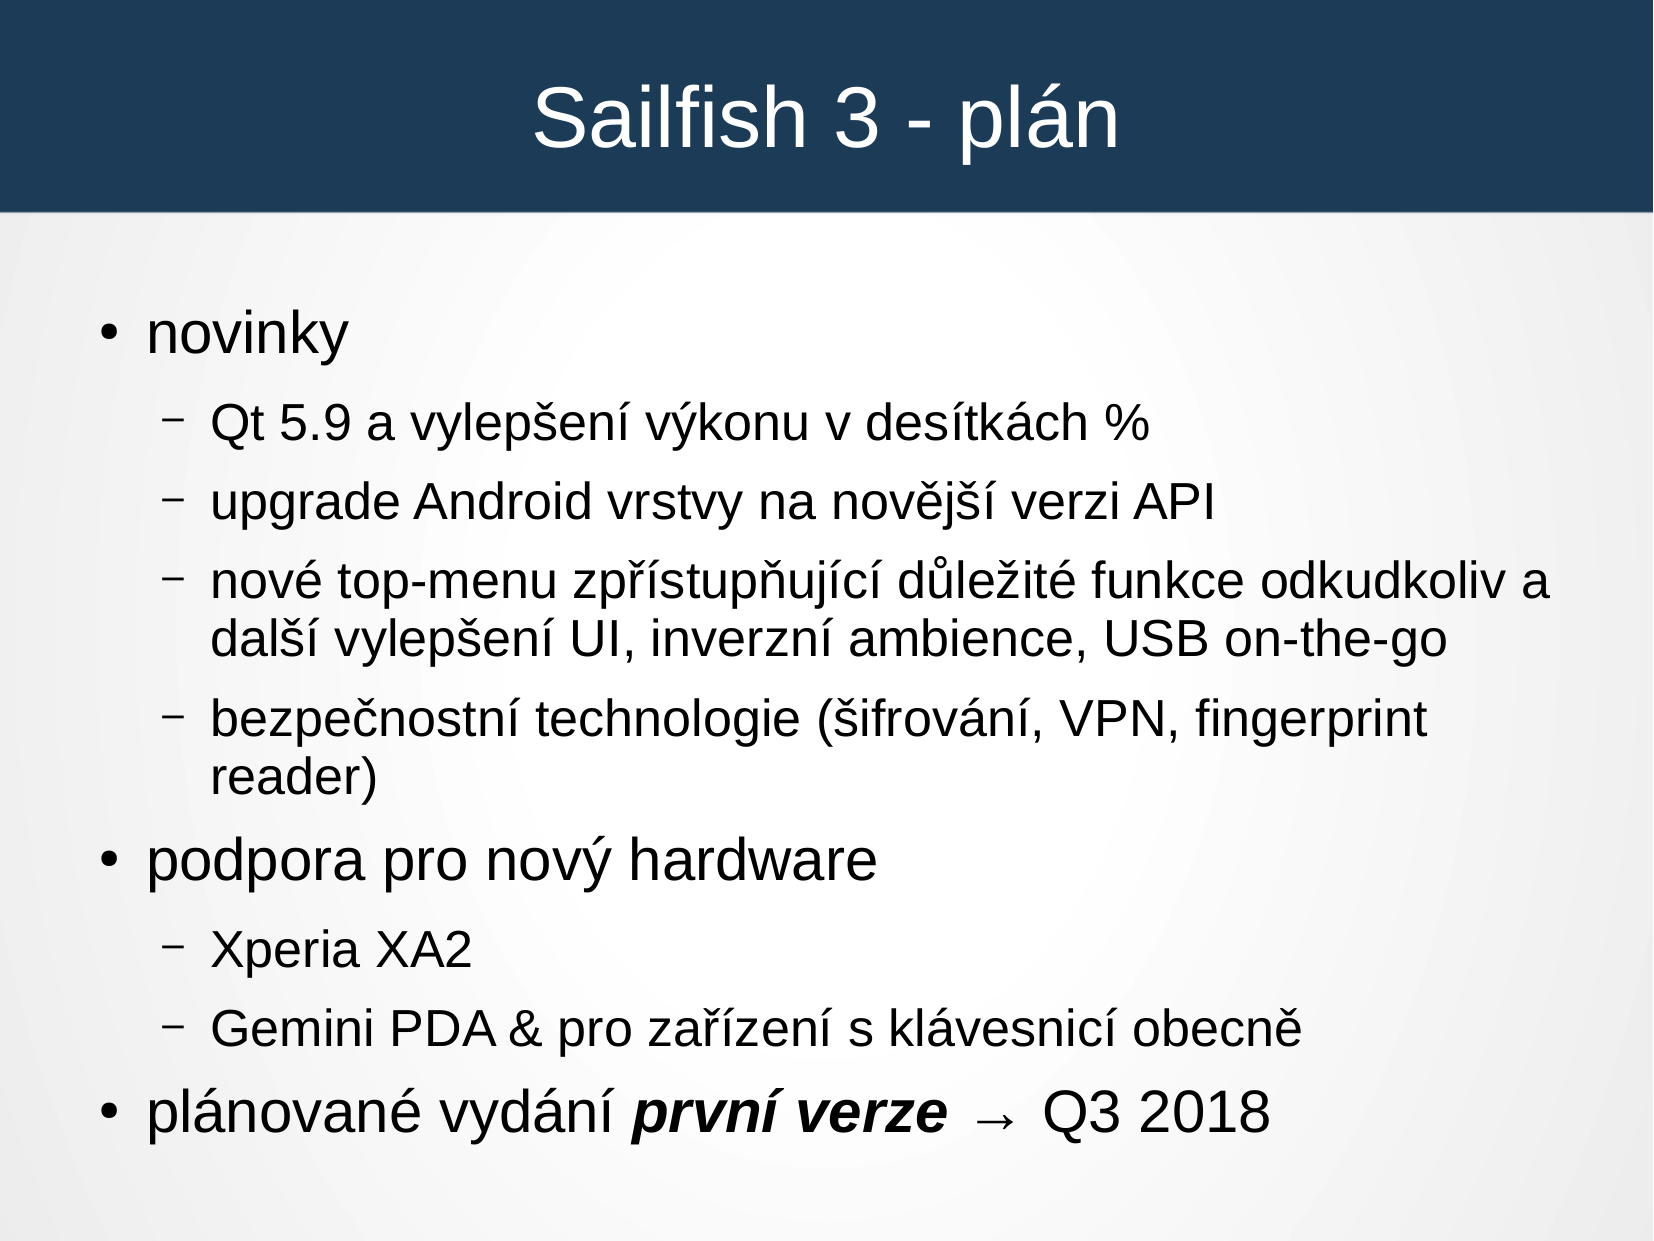

# Sailfish 3 - plán
novinky
Qt 5.9 a vylepšení výkonu v desítkách %
upgrade Android vrstvy na novější verzi API
nové top-menu zpřístupňující důležité funkce odkudkoliv a další vylepšení UI, inverzní ambience, USB on-the-go
bezpečnostní technologie (šifrování, VPN, fingerprint reader)
podpora pro nový hardware
Xperia XA2
Gemini PDA & pro zařízení s klávesnicí obecně
plánované vydání první verze → Q3 2018
9